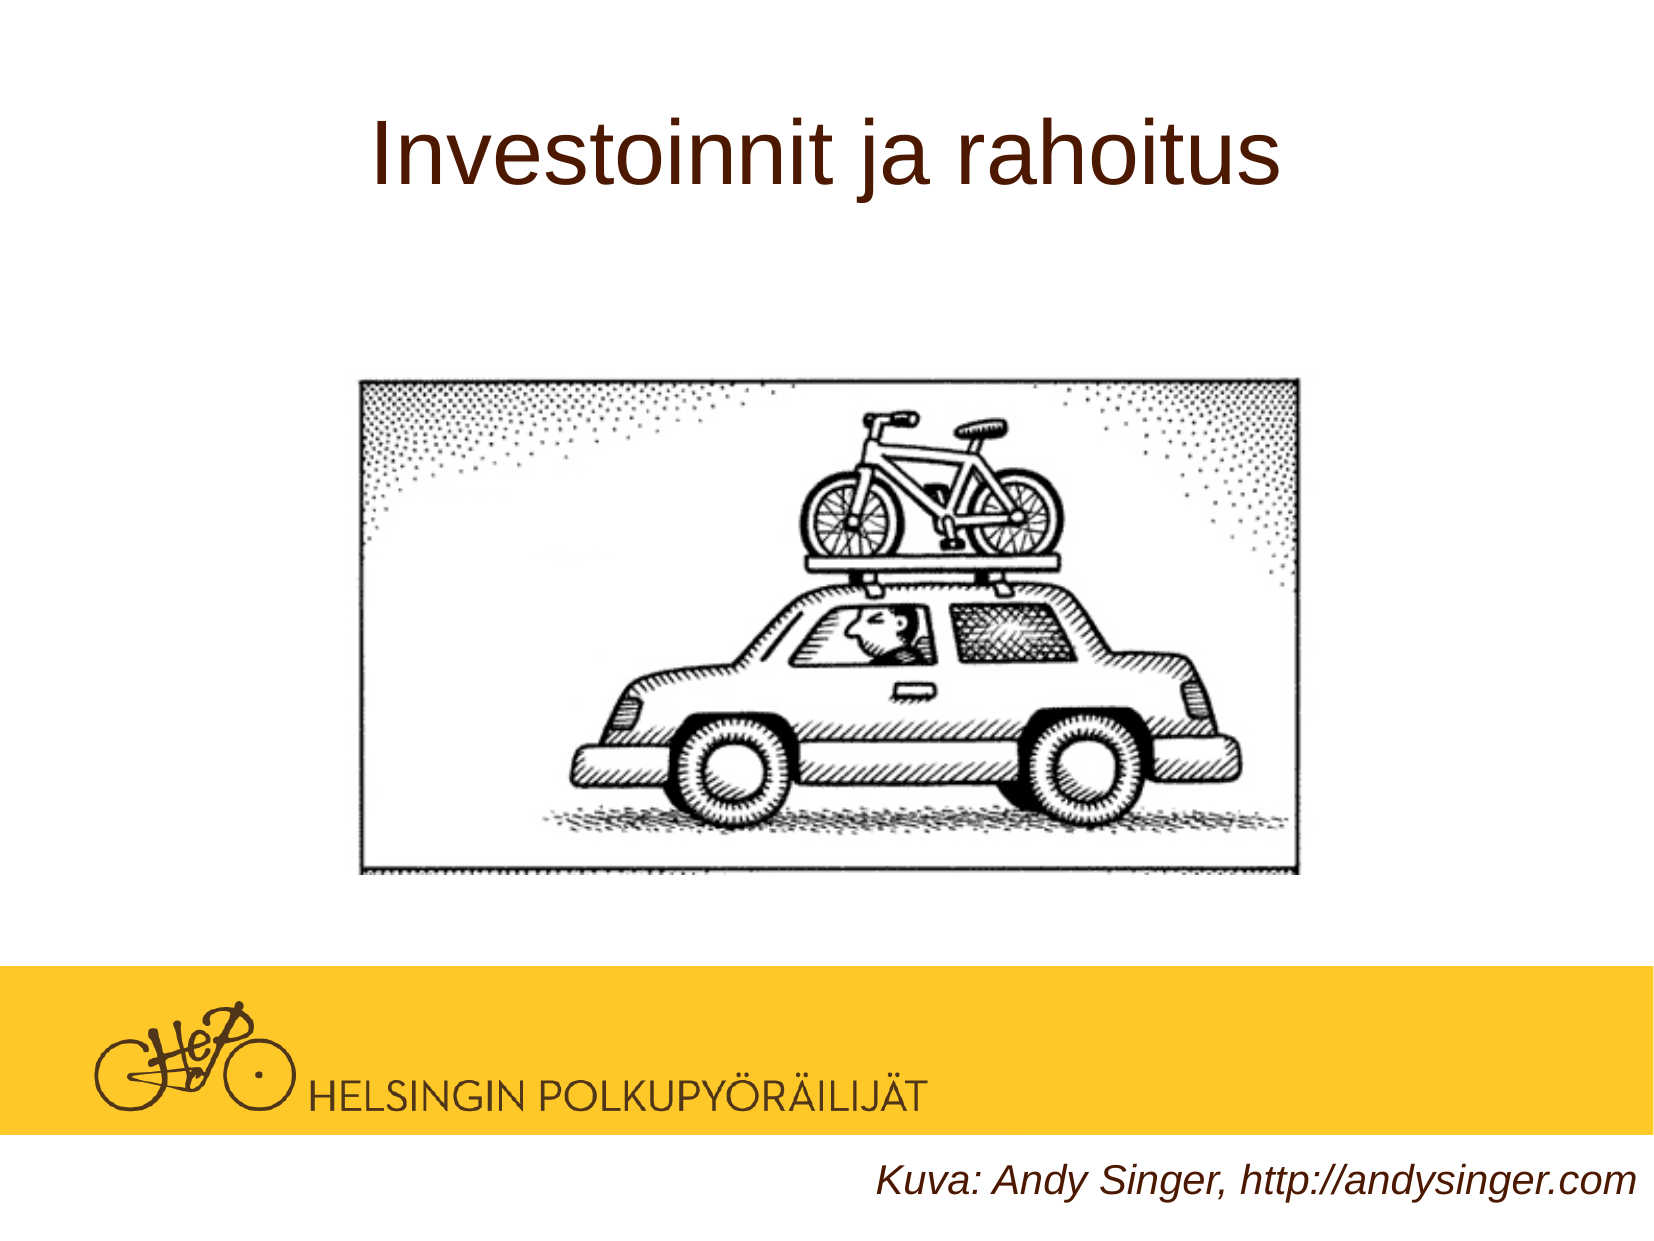

# Investoinnit ja rahoitus
Kuva: Andy Singer, http://andysinger.com